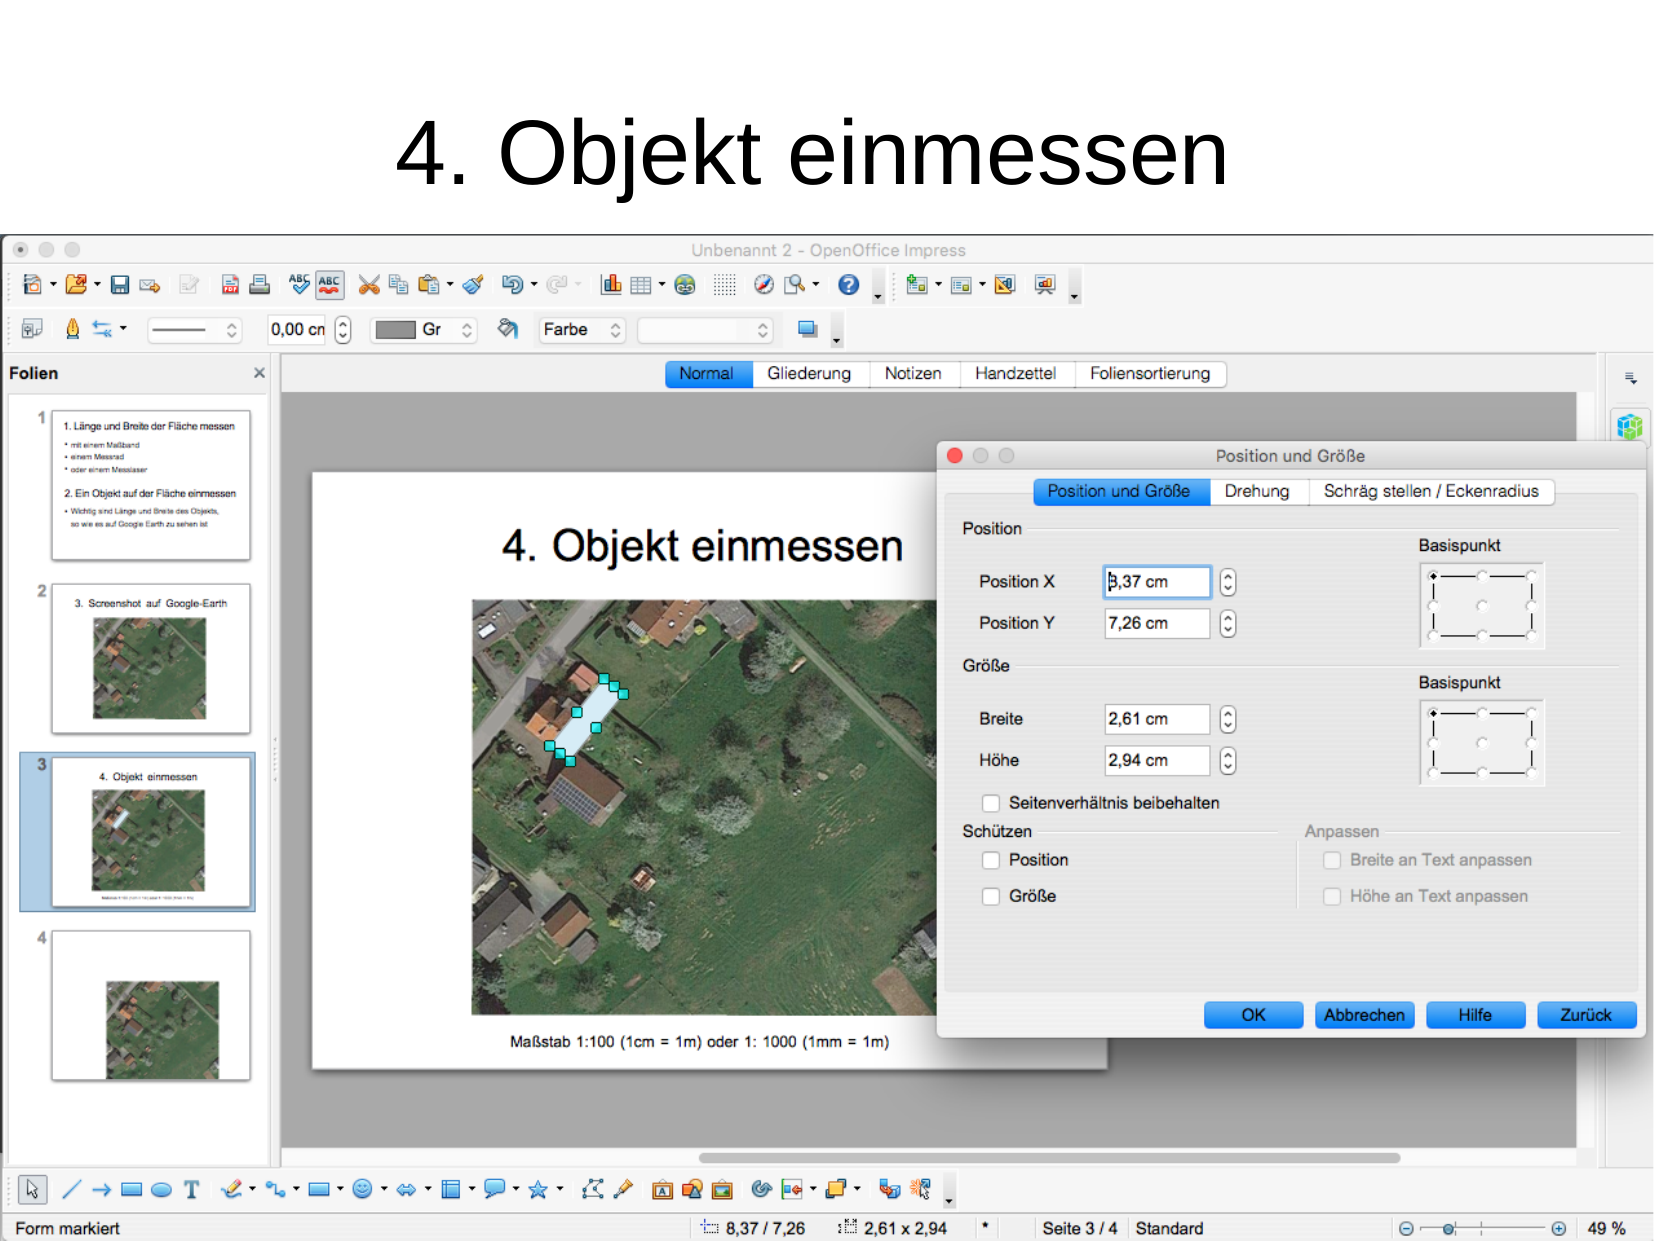

# 4. Objekt einmessen
Maßstab 1:100 (1cm = 1m) oder 1: 1000 (1mm = 1m)